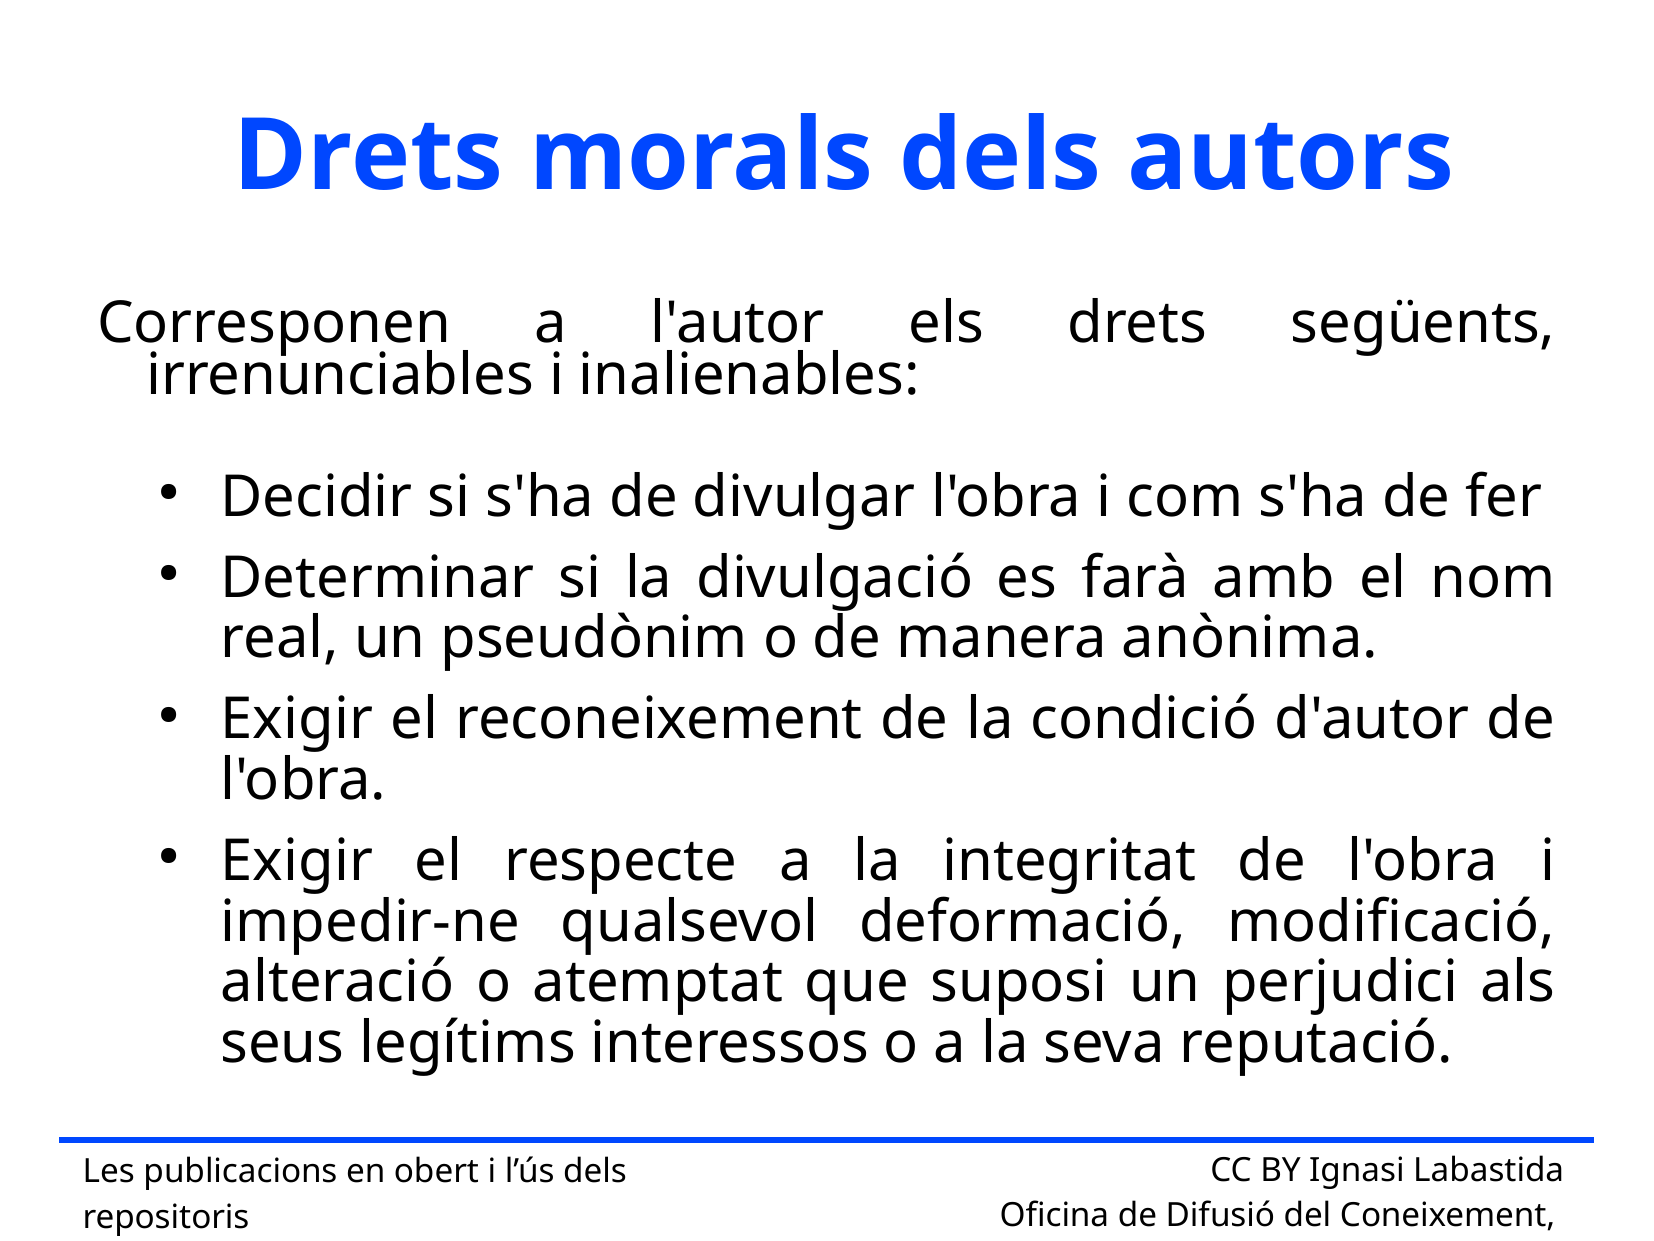

Drets morals dels autors
# Corresponen a l'autor els drets següents, irrenunciables i inalienables:
Decidir si s'ha de divulgar l'obra i com s'ha de fer
Determinar si la divulgació es farà amb el nom real, un pseudònim o de manera anònima.
Exigir el reconeixement de la condició d'autor de l'obra.
Exigir el respecte a la integritat de l'obra i impedir-ne qualsevol deformació, modificació, alteració o atemptat que suposi un perjudici als seus legítims interessos o a la seva reputació.